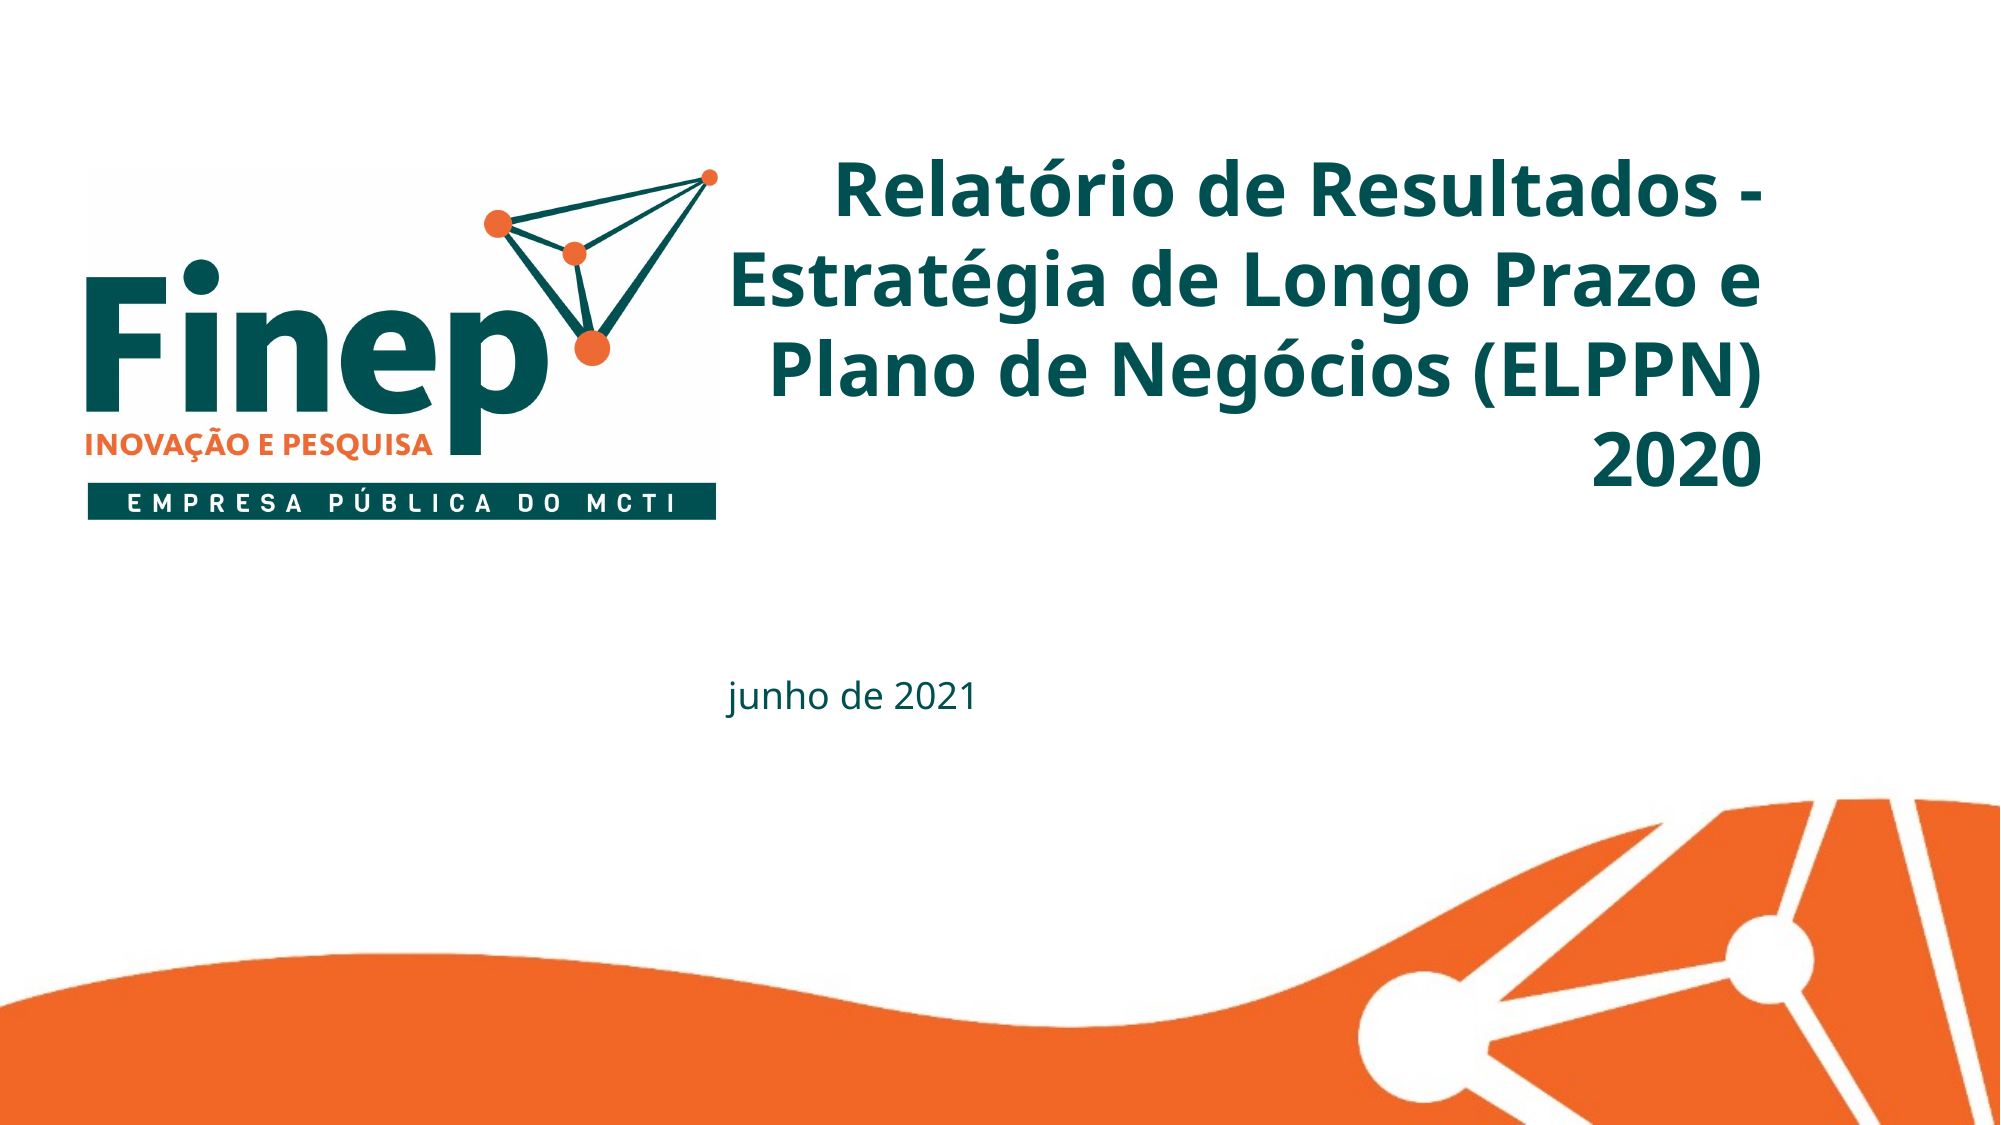

# Relatório de Resultados - Estratégia de Longo Prazo e Plano de Negócios (ELPPN) 2020
junho de 2021